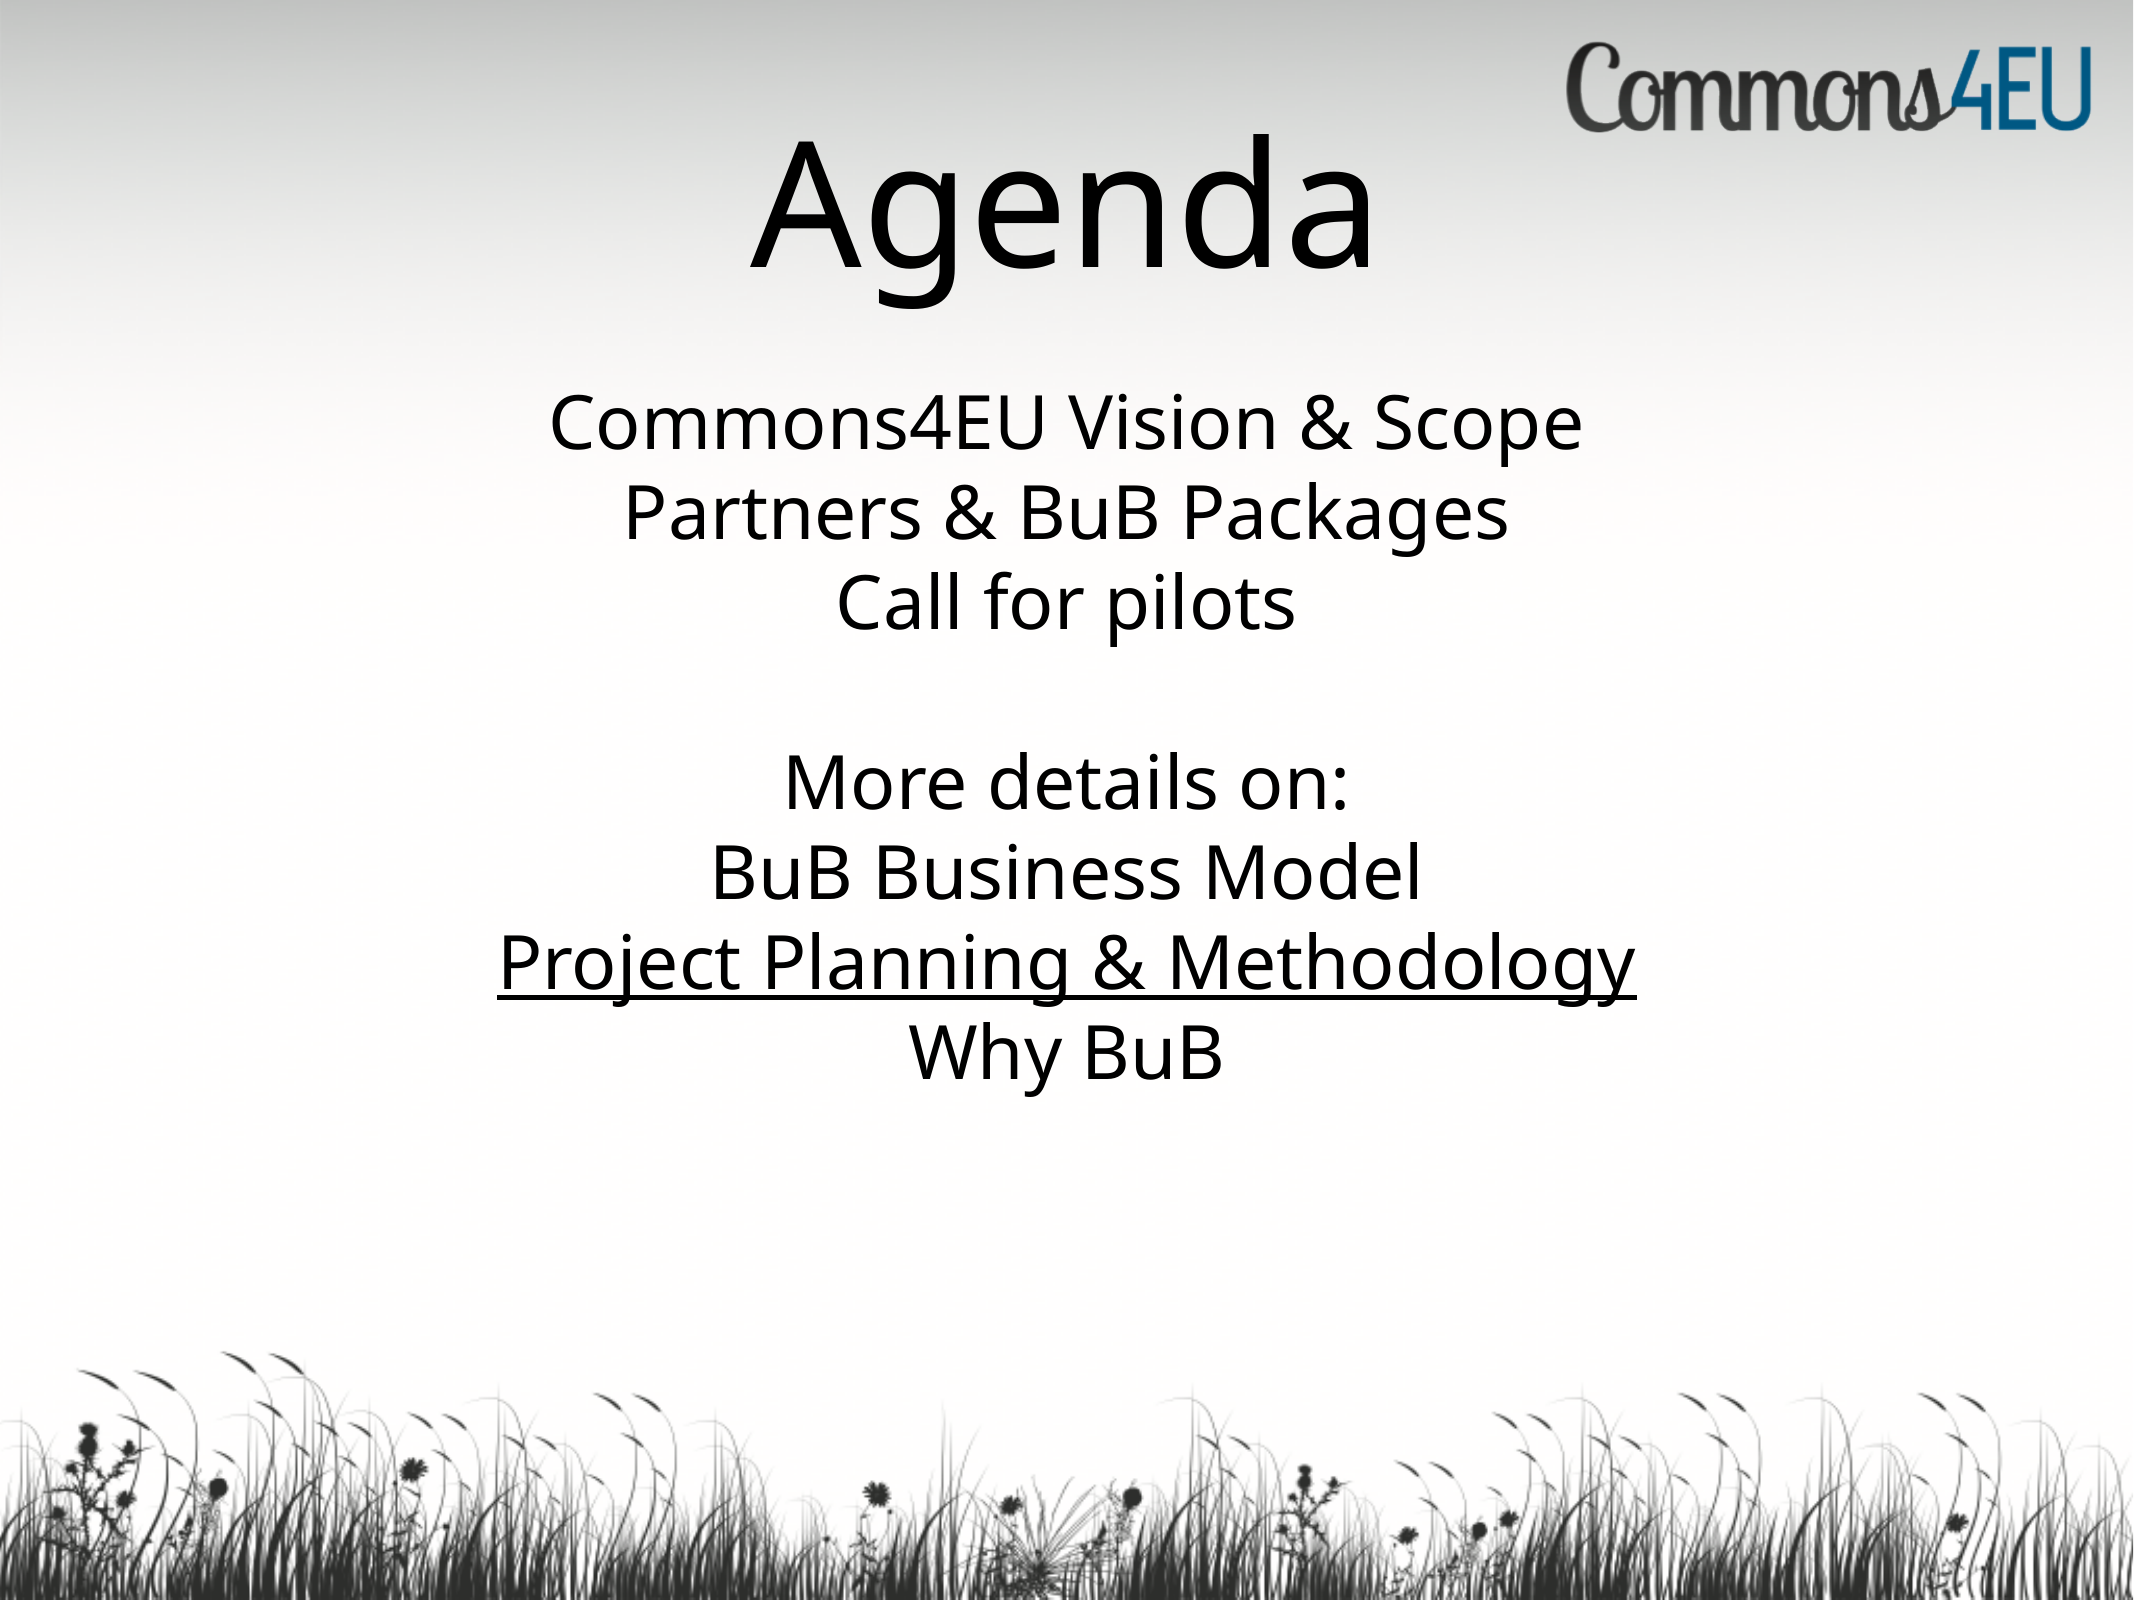

# Agenda
Commons4EU Vision & Scope
Partners & BuB Packages
Call for pilots
More details on:
BuB Business Model
Project Planning & Methodology
Why BuB